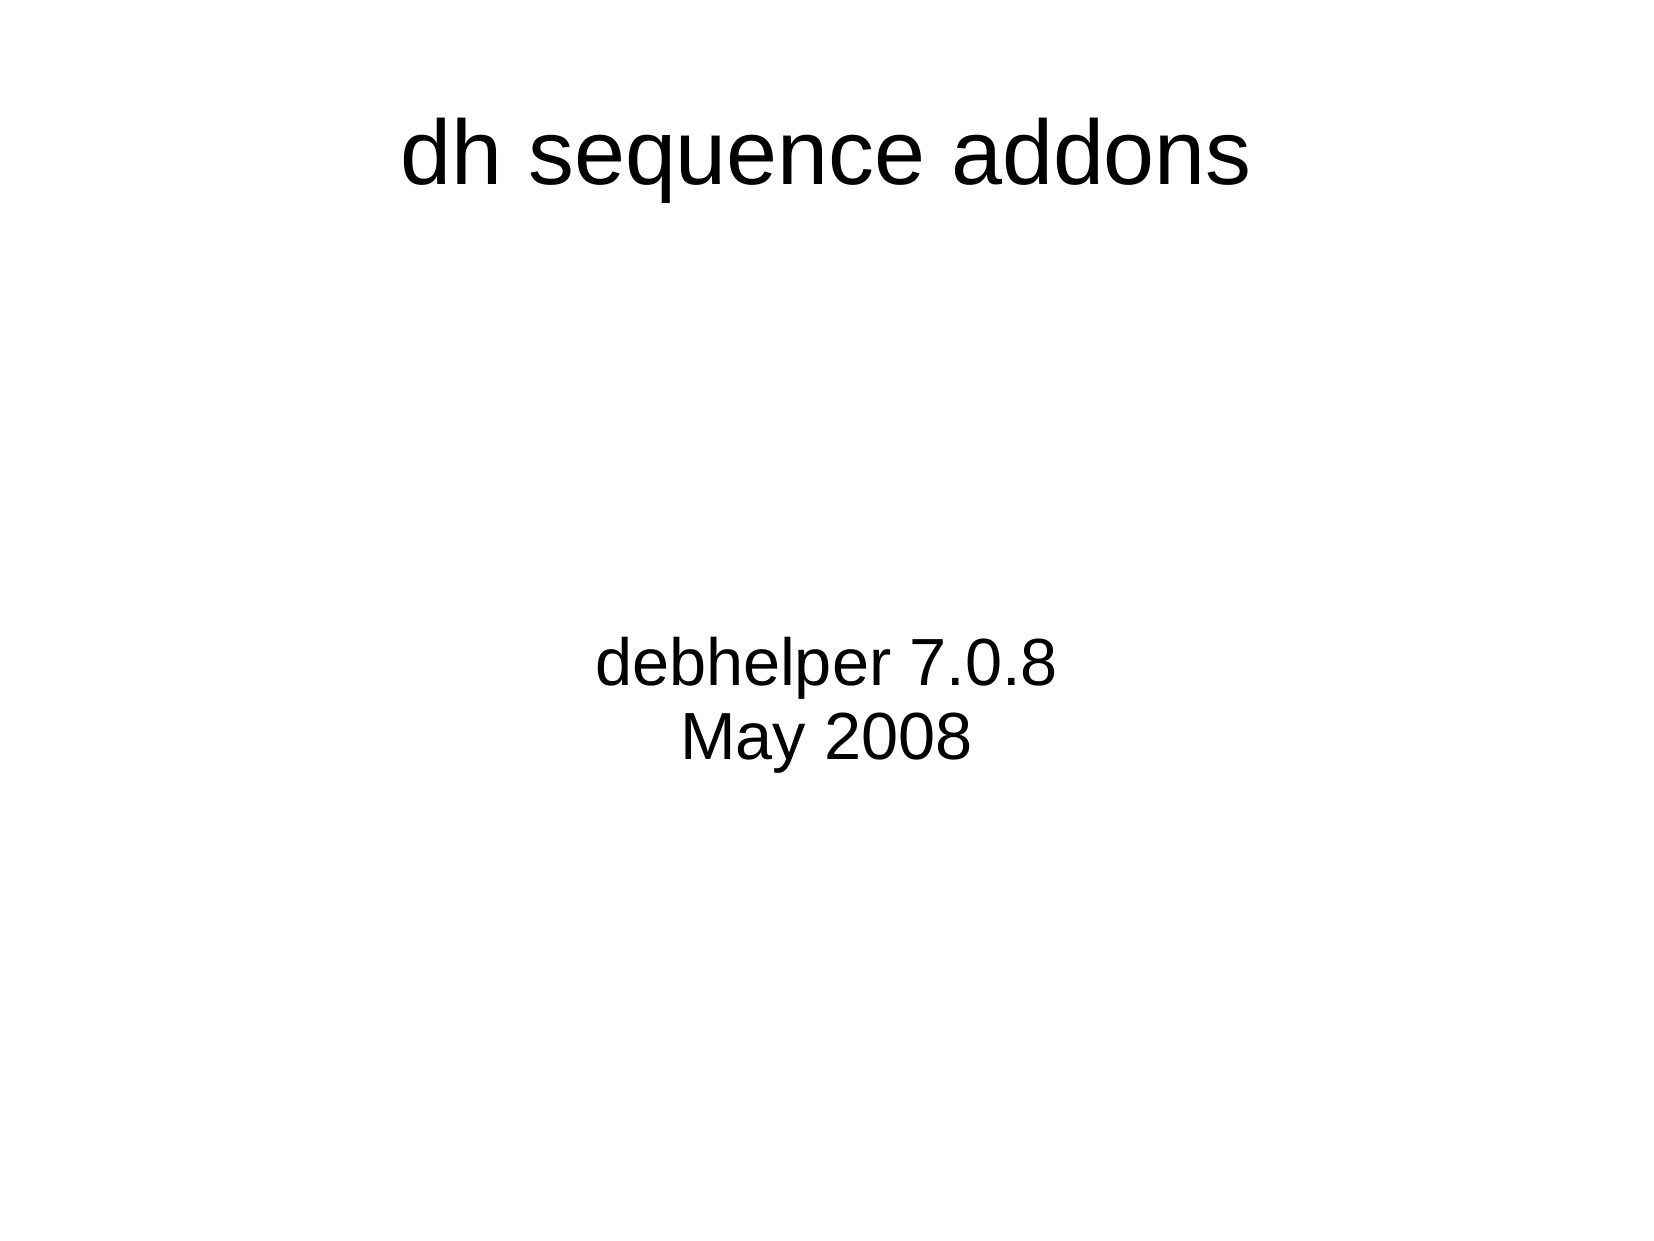

# dh sequence addons
debhelper 7.0.8
May 2008